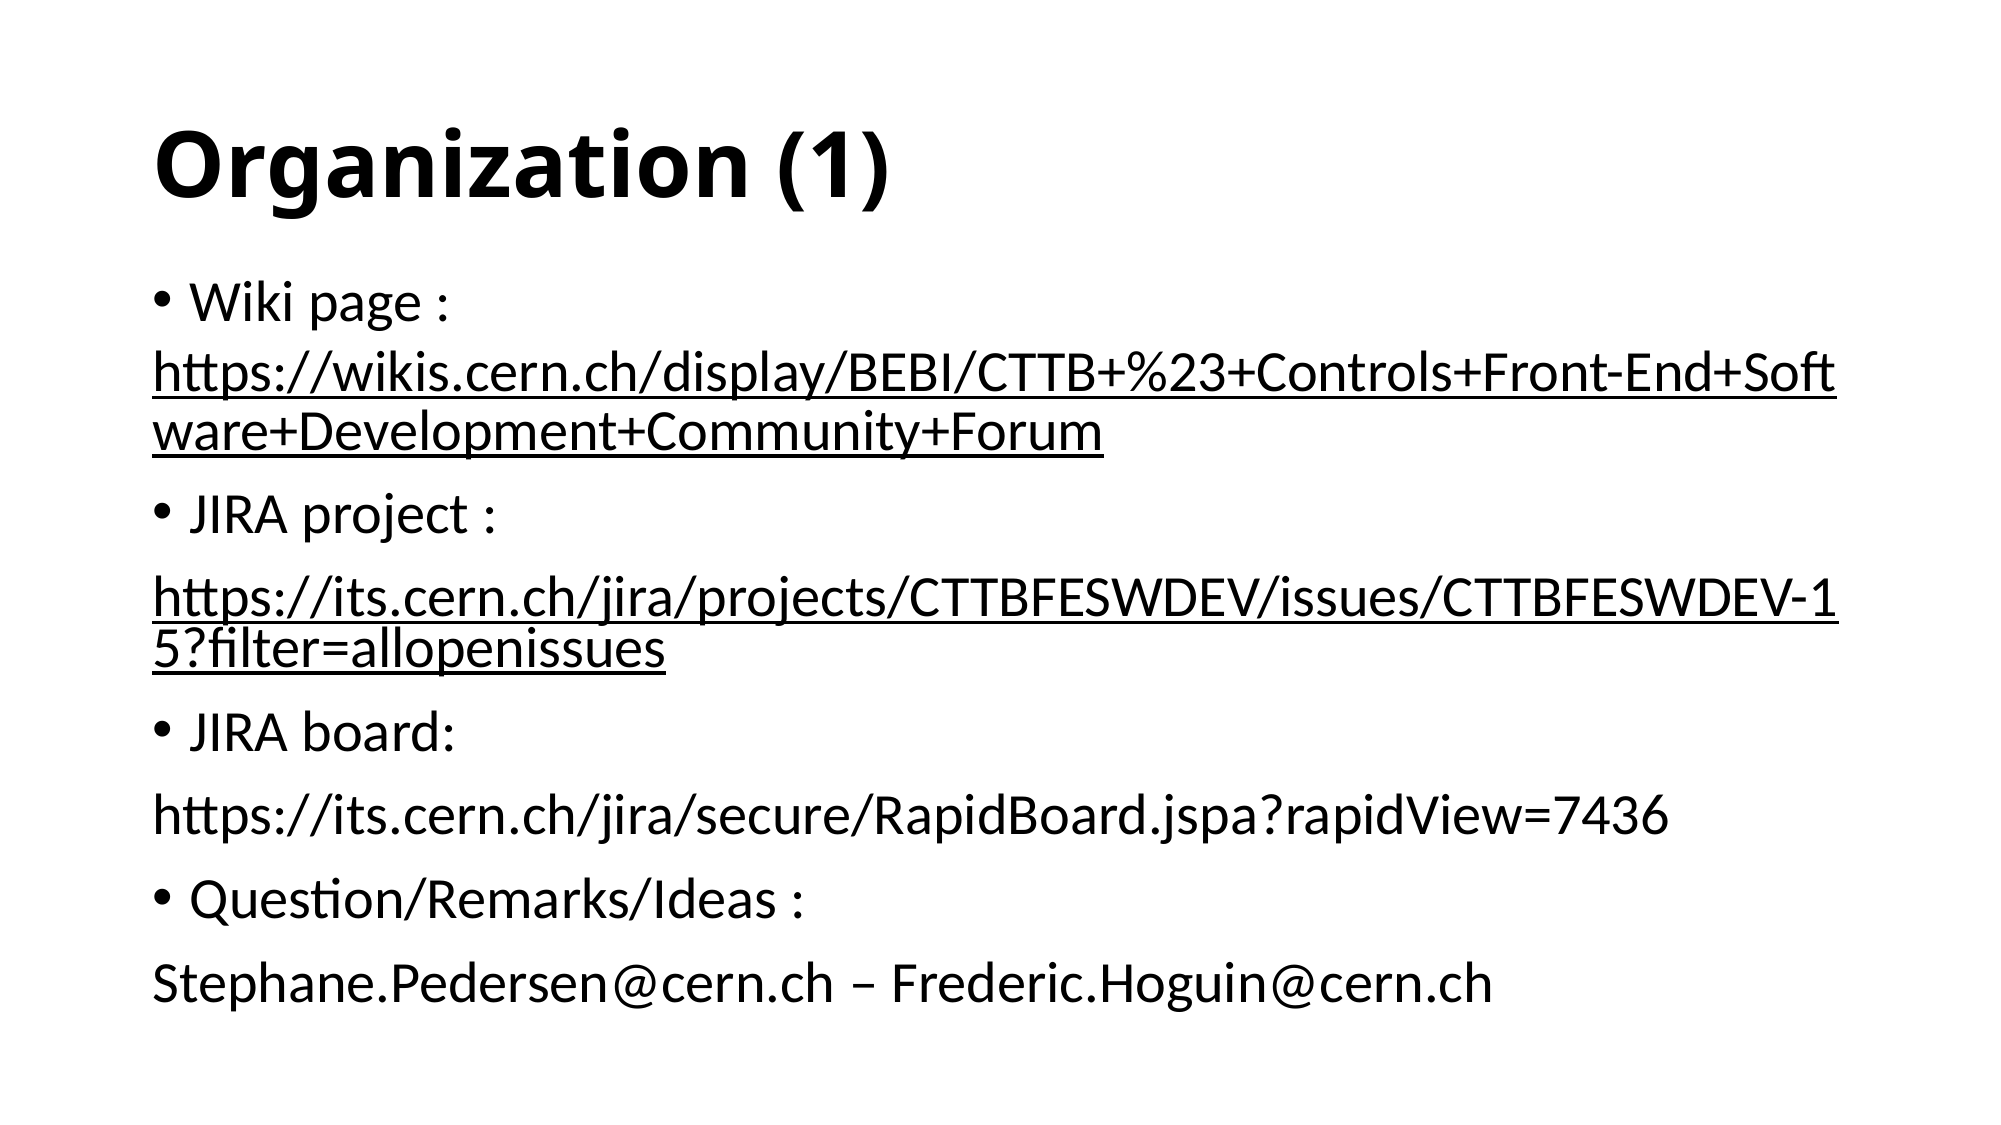

Organization (1)
Wiki page :
https://wikis.cern.ch/display/BEBI/CTTB+%23+Controls+Front-End+Software+Development+Community+Forum
JIRA project :
https://its.cern.ch/jira/projects/CTTBFESWDEV/issues/CTTBFESWDEV-15?filter=allopenissues
JIRA board:
https://its.cern.ch/jira/secure/RapidBoard.jspa?rapidView=7436
Question/Remarks/Ideas :
Stephane.Pedersen@cern.ch – Frederic.Hoguin@cern.ch